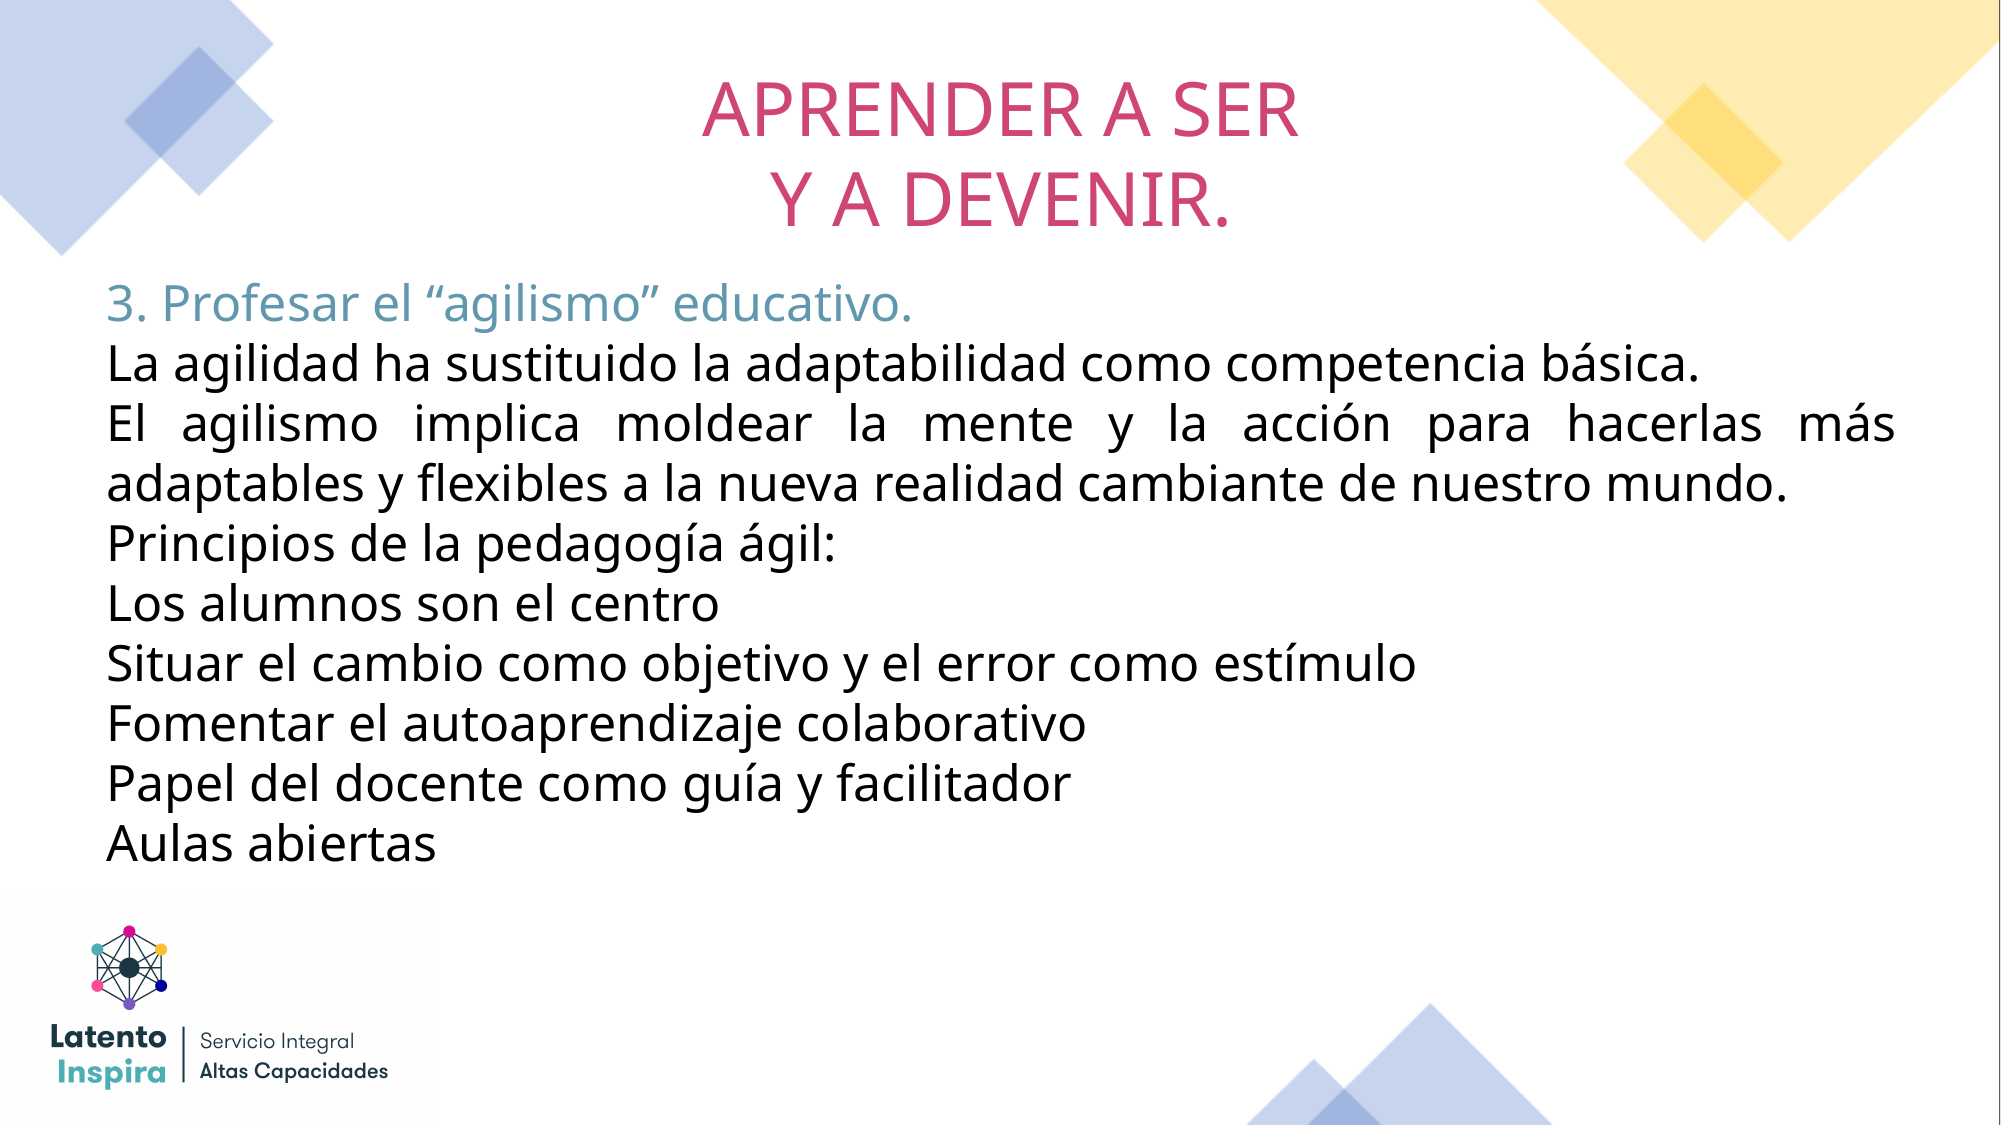

APRENDER A SER
Y A DEVENIR.
3. Profesar el “agilismo” educativo.
La agilidad ha sustituido la adaptabilidad como competencia básica.
El agilismo implica moldear la mente y la acción para hacerlas más adaptables y flexibles a la nueva realidad cambiante de nuestro mundo.
Principios de la pedagogía ágil:
Los alumnos son el centro
Situar el cambio como objetivo y el error como estímulo
Fomentar el autoaprendizaje colaborativo
Papel del docente como guía y facilitador
Aulas abiertas